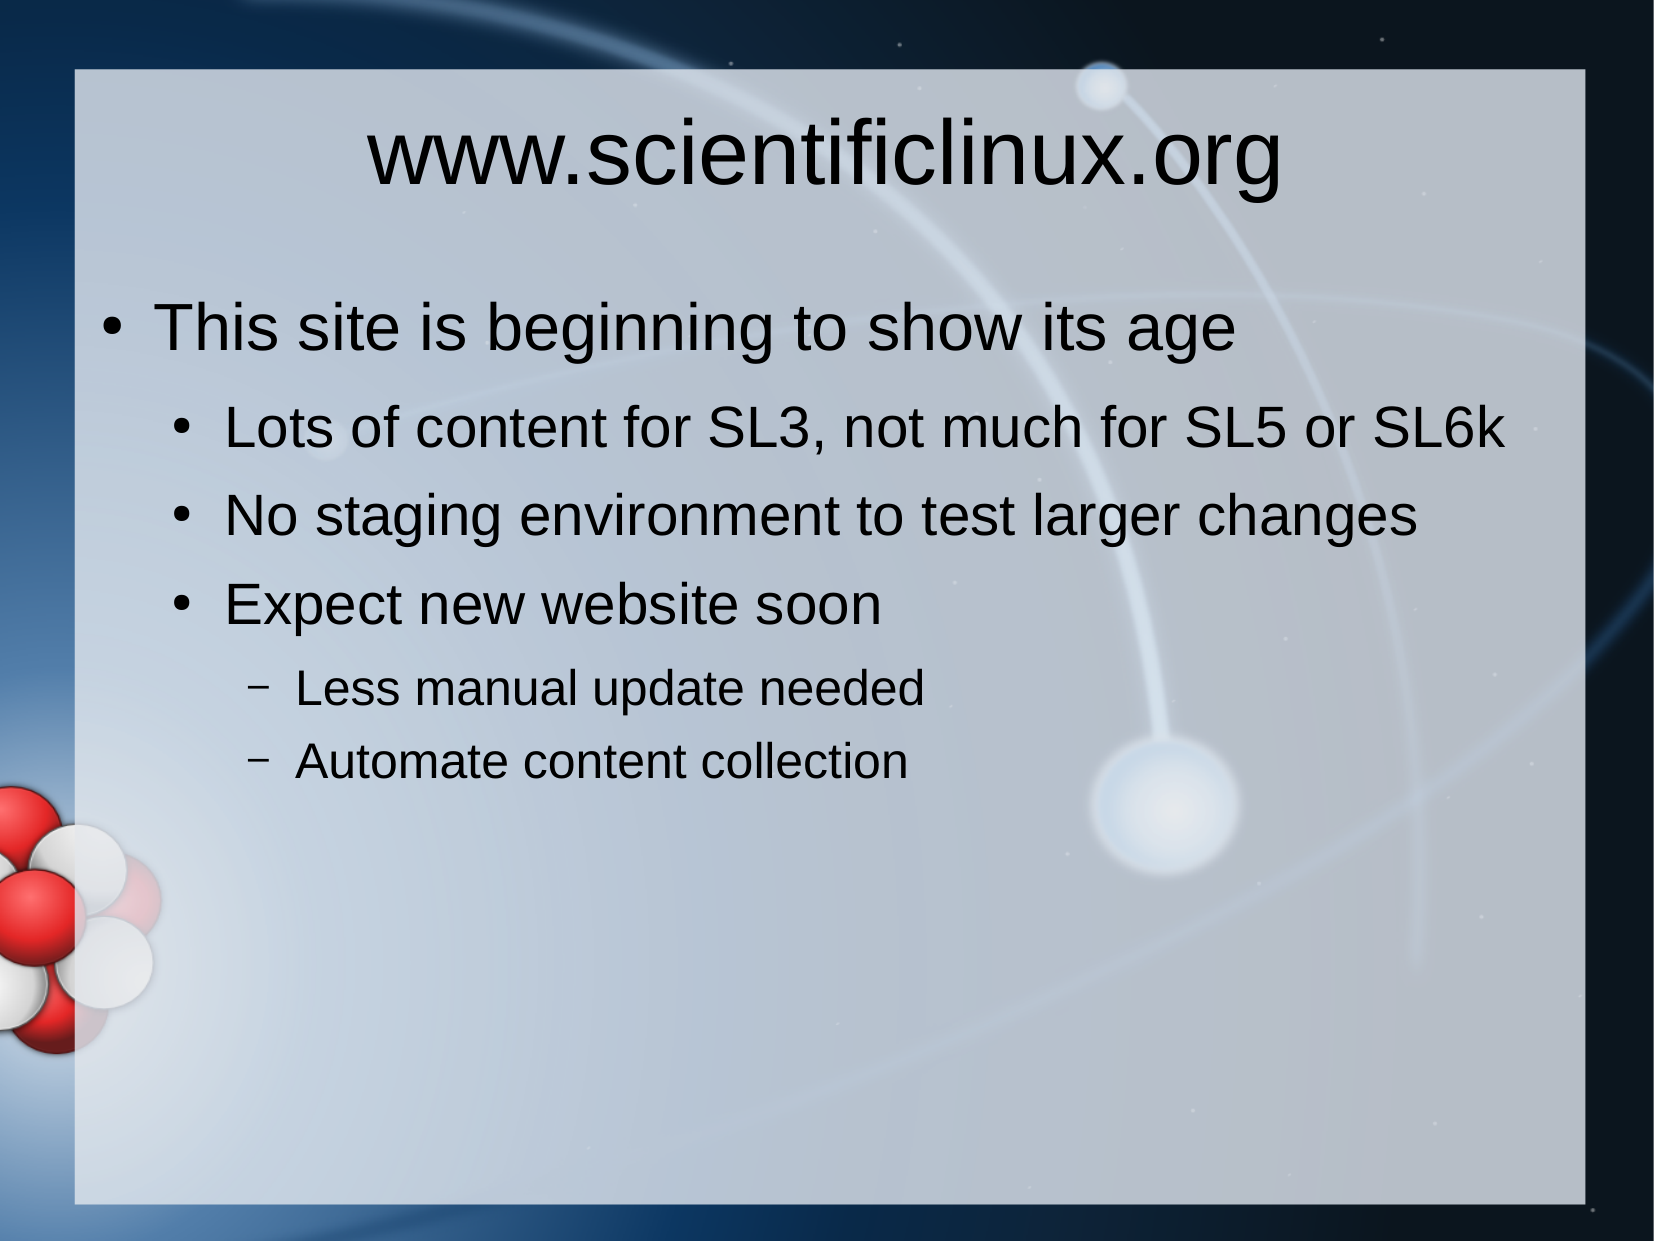

# www.scientificlinux.org
This site is beginning to show its age
Lots of content for SL3, not much for SL5 or SL6k
No staging environment to test larger changes
Expect new website soon
Less manual update needed
Automate content collection